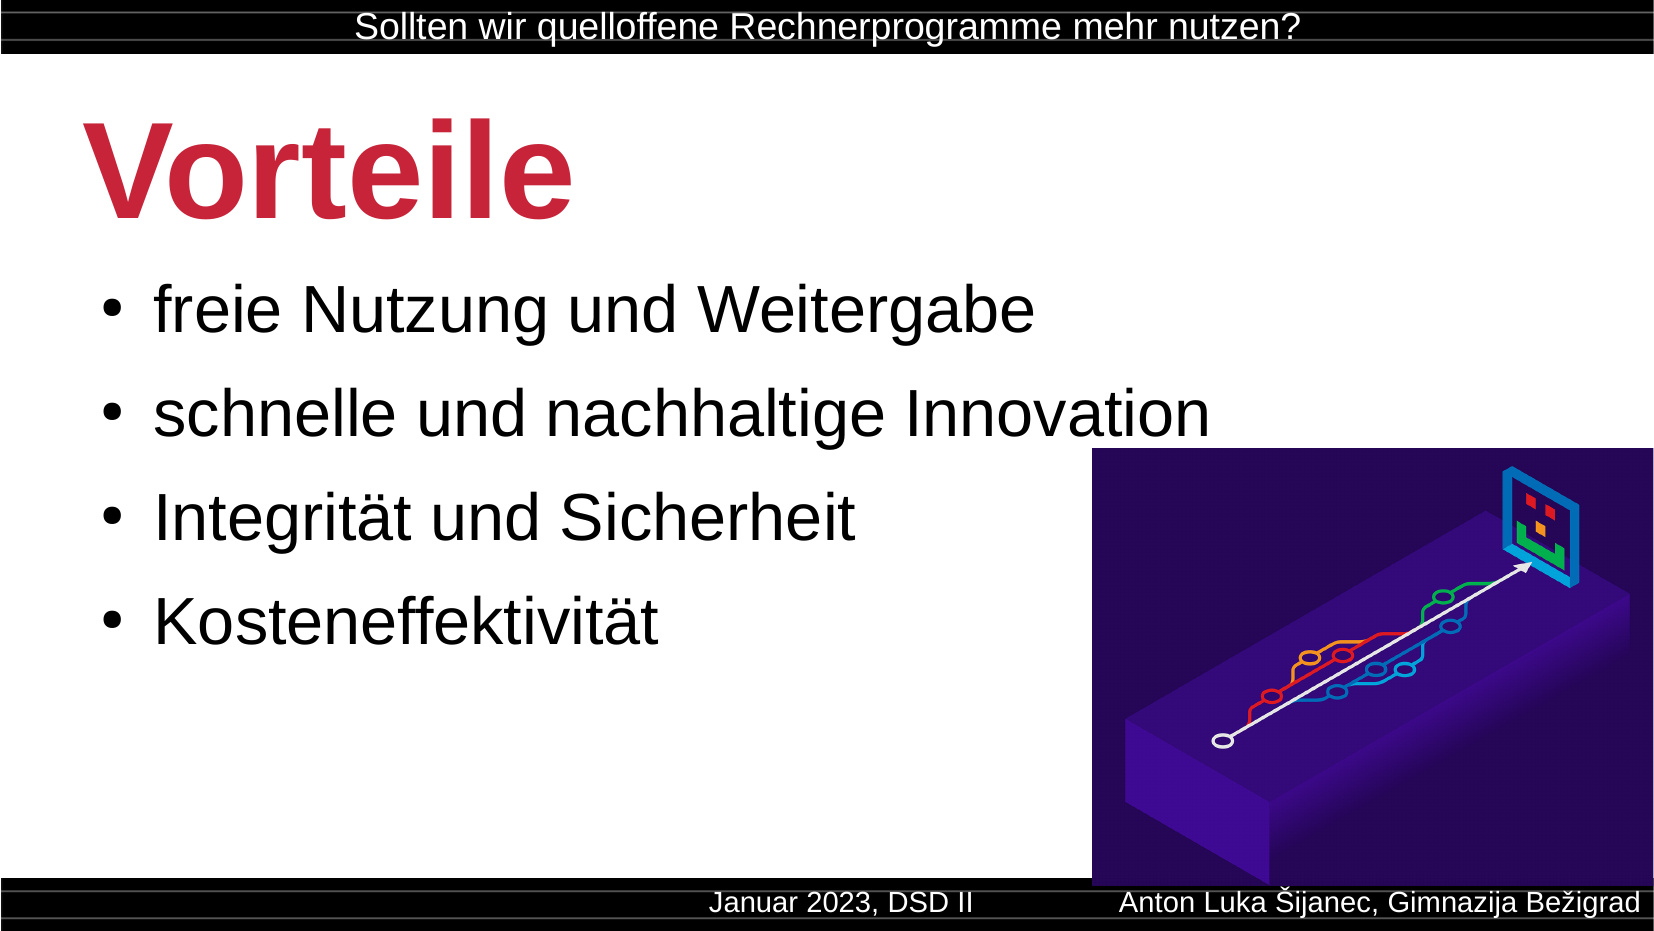

# Vorteile
freie Nutzung und Weitergabe
schnelle und nachhaltige Innovation
Integrität und Sicherheit
Kosteneffektivität